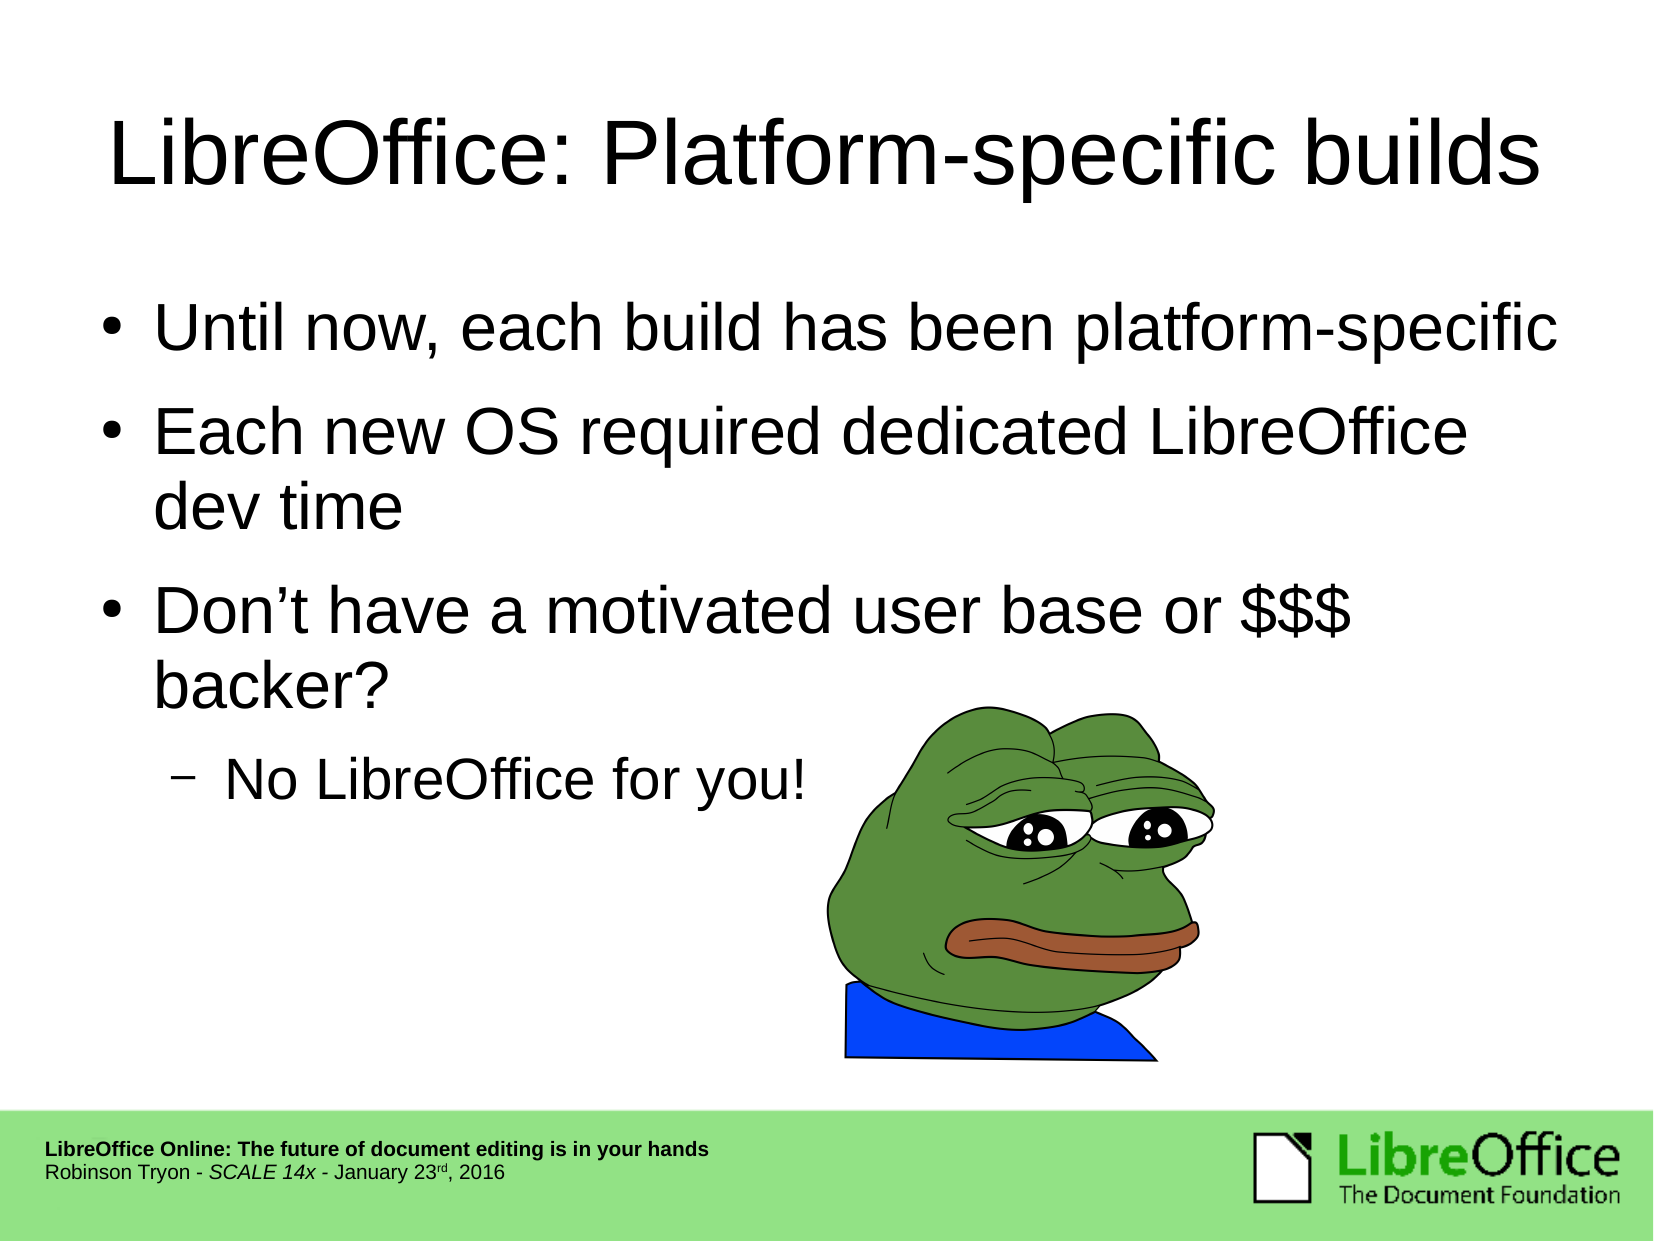

# LibreOffice: Platform-specific builds
Until now, each build has been platform-specific
Each new OS required dedicated LibreOffice dev time
Don’t have a motivated user base or $$$ backer?
No LibreOffice for you!